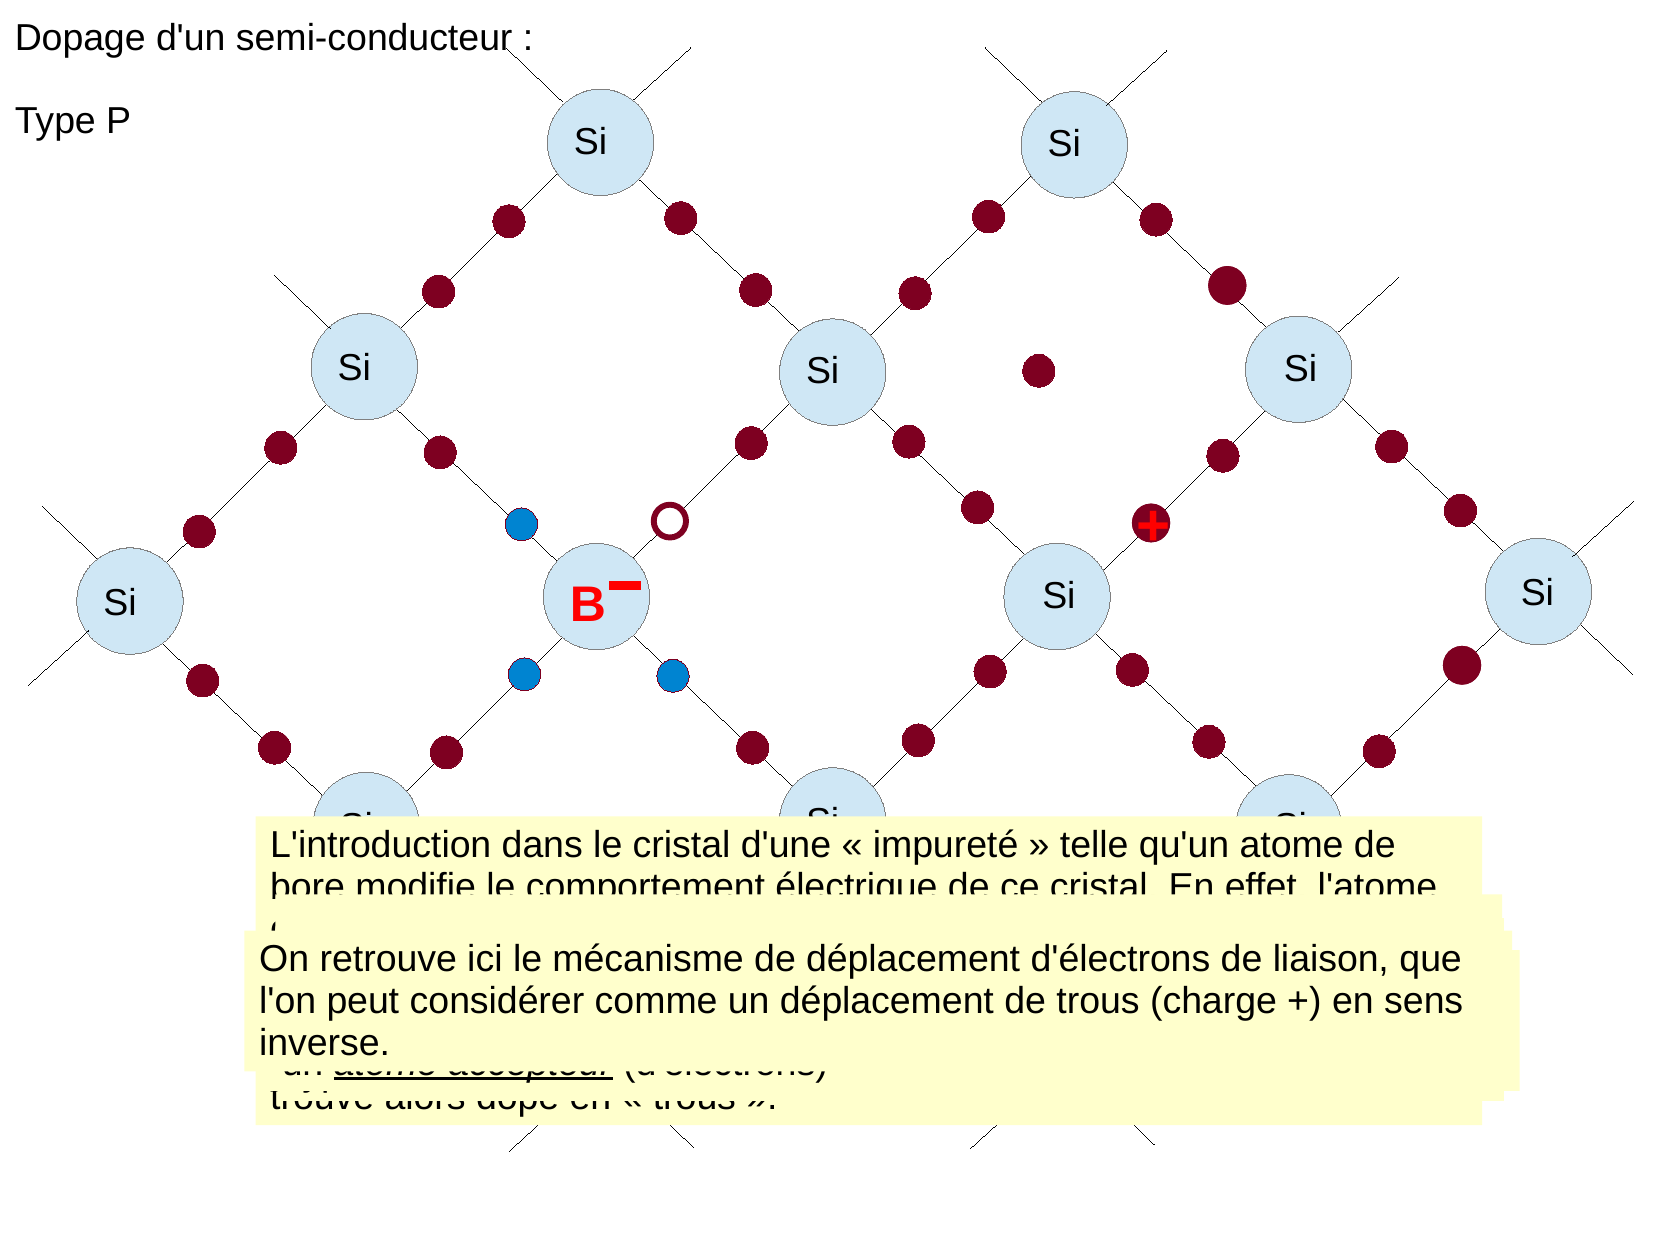

Dopage d'un semi-conducteur :
Type P
Si
Si
Si
Si
Si
Si
Si
B
Si
Si
Si
Si
Si
Si
+
+
L'introduction dans le cristal d'une « impureté » telle qu'un atome de bore modifie le comportement électrique de ce cristal. En effet, l'atome de bore n'arrive qu'avec 3 électrons sur sa couche externe. Ils seront tous engagés dans des liaisons de covalence avec du silicium. Mais il manque un électron pour réaliser la 4 ème liaison nécessaire au silicium : cela crée donc de fait un « trou ». Le semi-conducteur se trouve alors dopé en « trous ».
Le phénomène de création de paires électron-trou par agitation thermique continue de se produire dans le cristal.
Dans ce semi-conducteur, le nombre de trous est supérieur à celui des électrons libres. Les électrons y sont les porteurs minoritaires, alors que les trous sont les porteurs majoritaires : c'est un semi-conducteur de type P.
On retrouve ici le mécanisme de déplacement d'électrons de liaison, que l'on peut considérer comme un déplacement de trous (charge +) en sens inverse.
L'impureté apportée (le bore) est fortement demandeuse d'électron. La capture d'un électron la transforme en ion négatif. On dit que le bore est un atome accepteur (d'électrons)